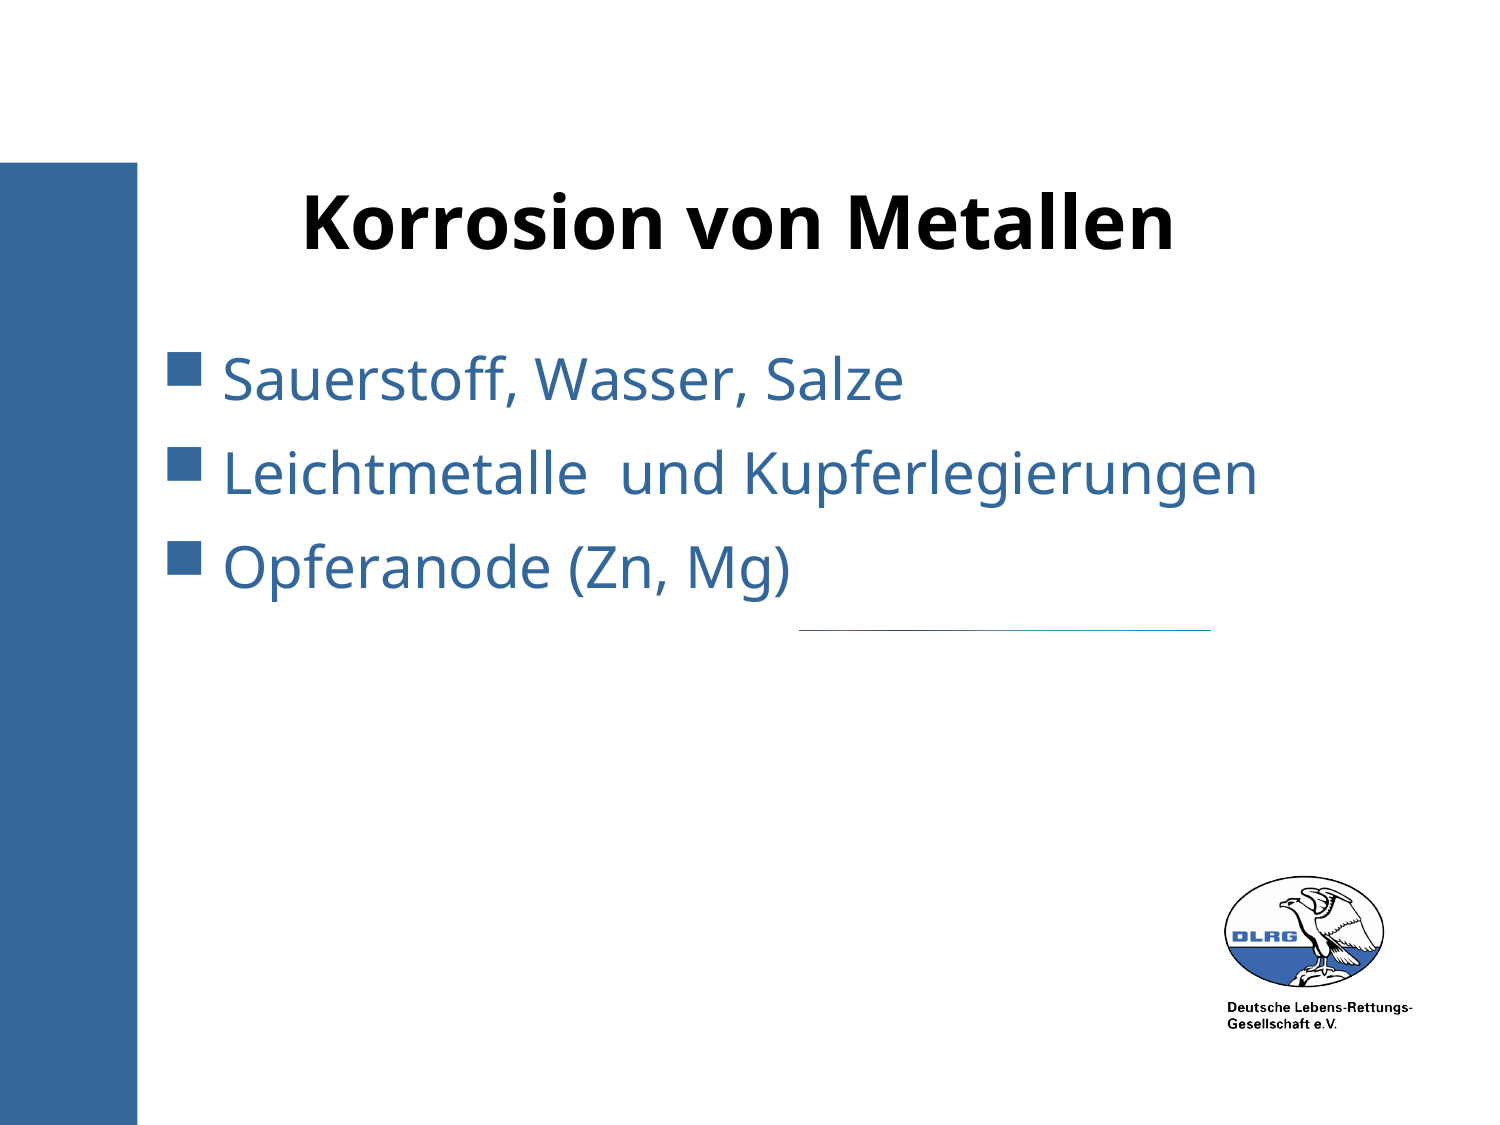

#
Korrosion von Metallen
 Sauerstoff, Wasser, Salze
 Leichtmetalle und Kupferlegierungen
 Opferanode (Zn, Mg)